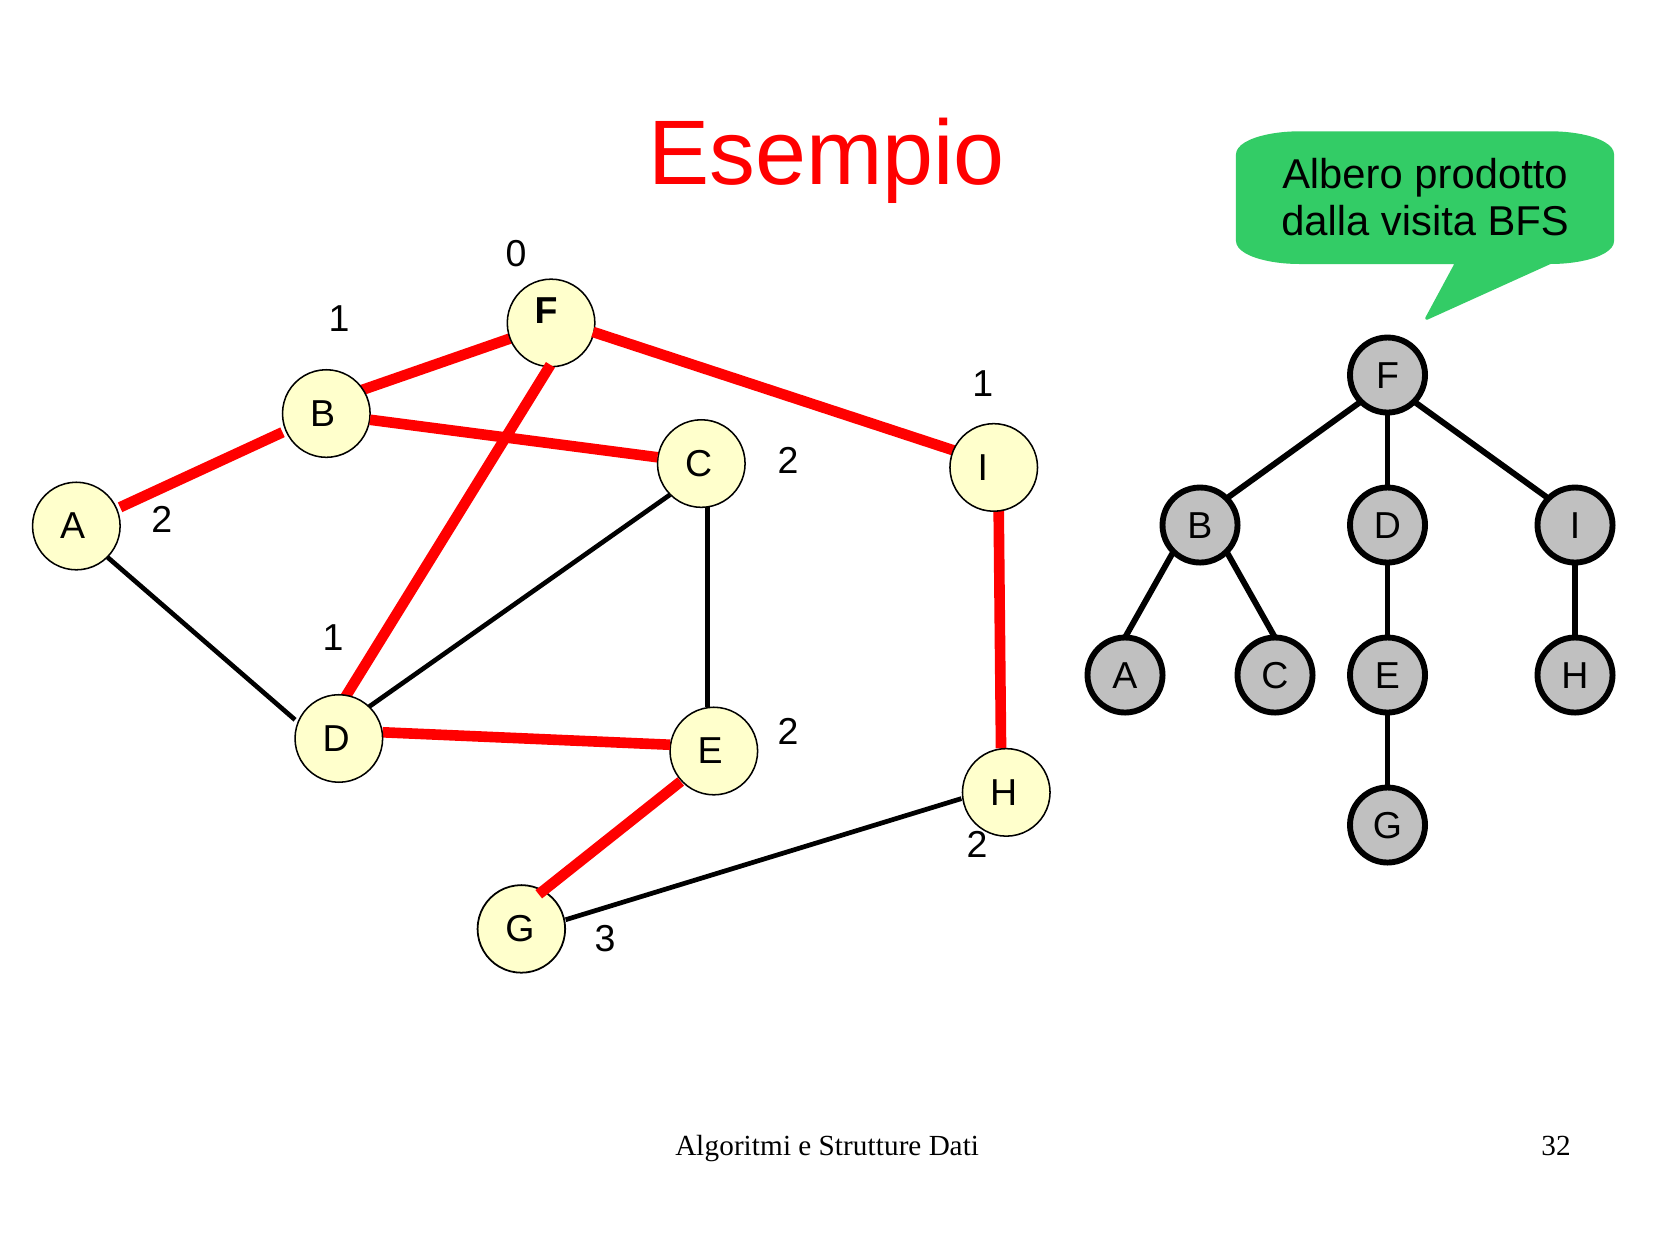

# Esempio
Albero prodotto dalla visita BFS
0
F
1
F
1
B
C
I
2
A
B
D
I
2
1
A
C
E
H
D
2
E
H
G
2
G
3
Algoritmi e Strutture Dati
32